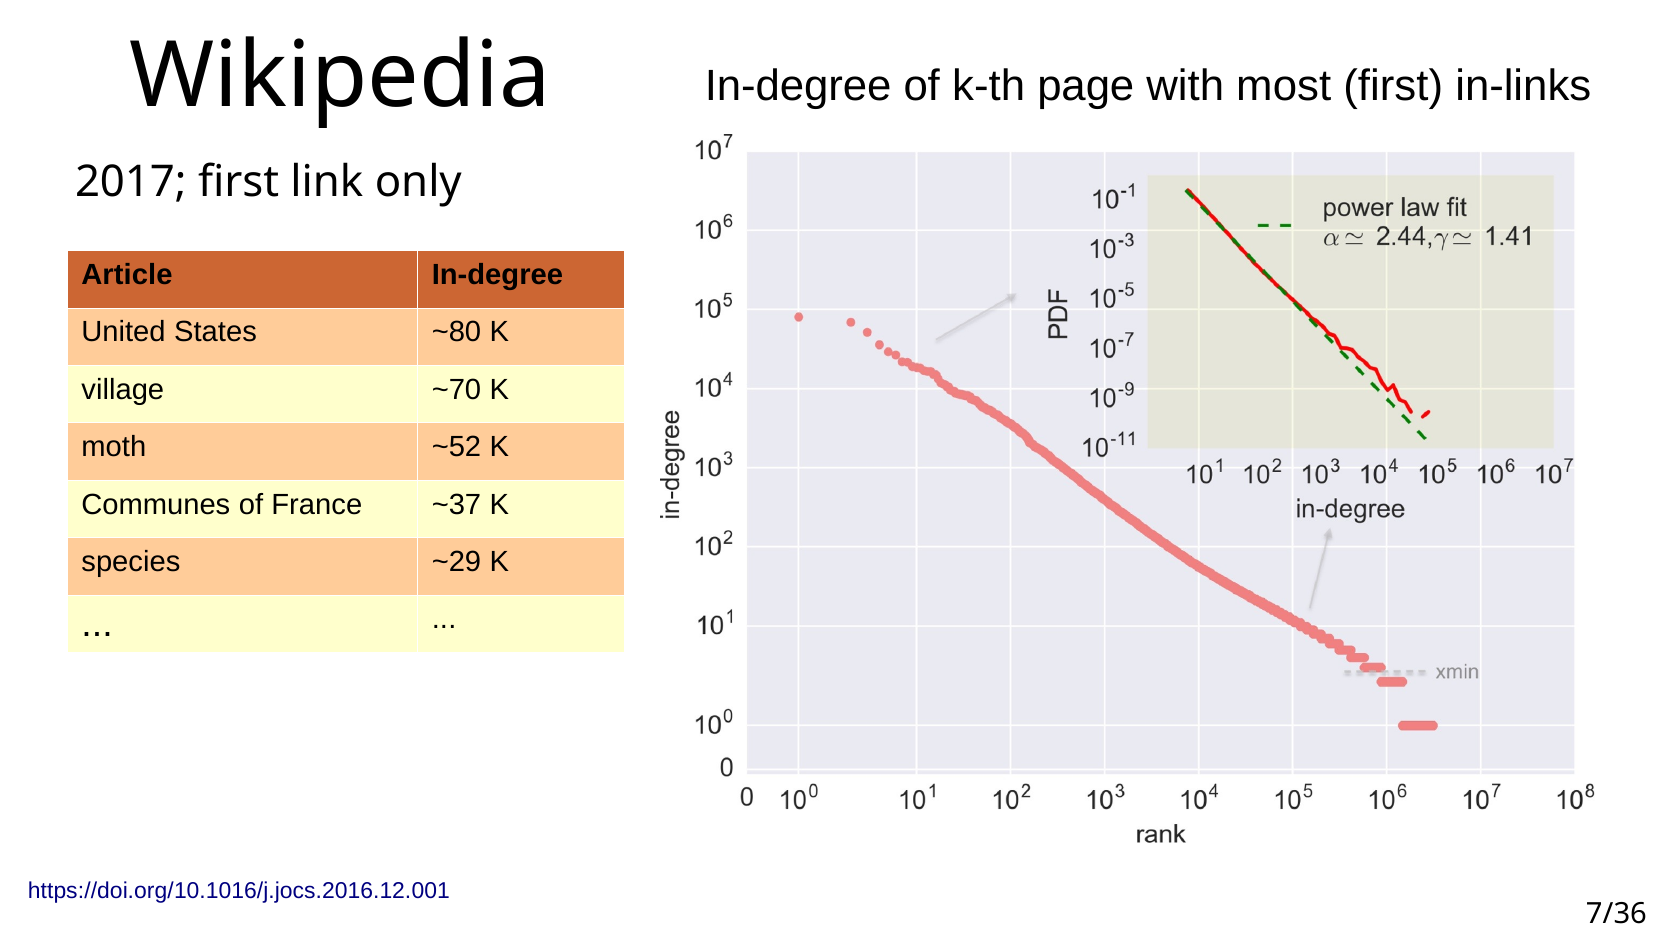

# Wikipedia
In-degree of k-th page with most (first) in-links
2017; first link only
| Article | In-degree |
| --- | --- |
| United States | ~80 K |
| village | ~70 K |
| moth | ~52 K |
| Communes of France | ~37 K |
| species | ~29 K |
| ... | ... |
https://doi.org/10.1016/j.jocs.2016.12.001
7